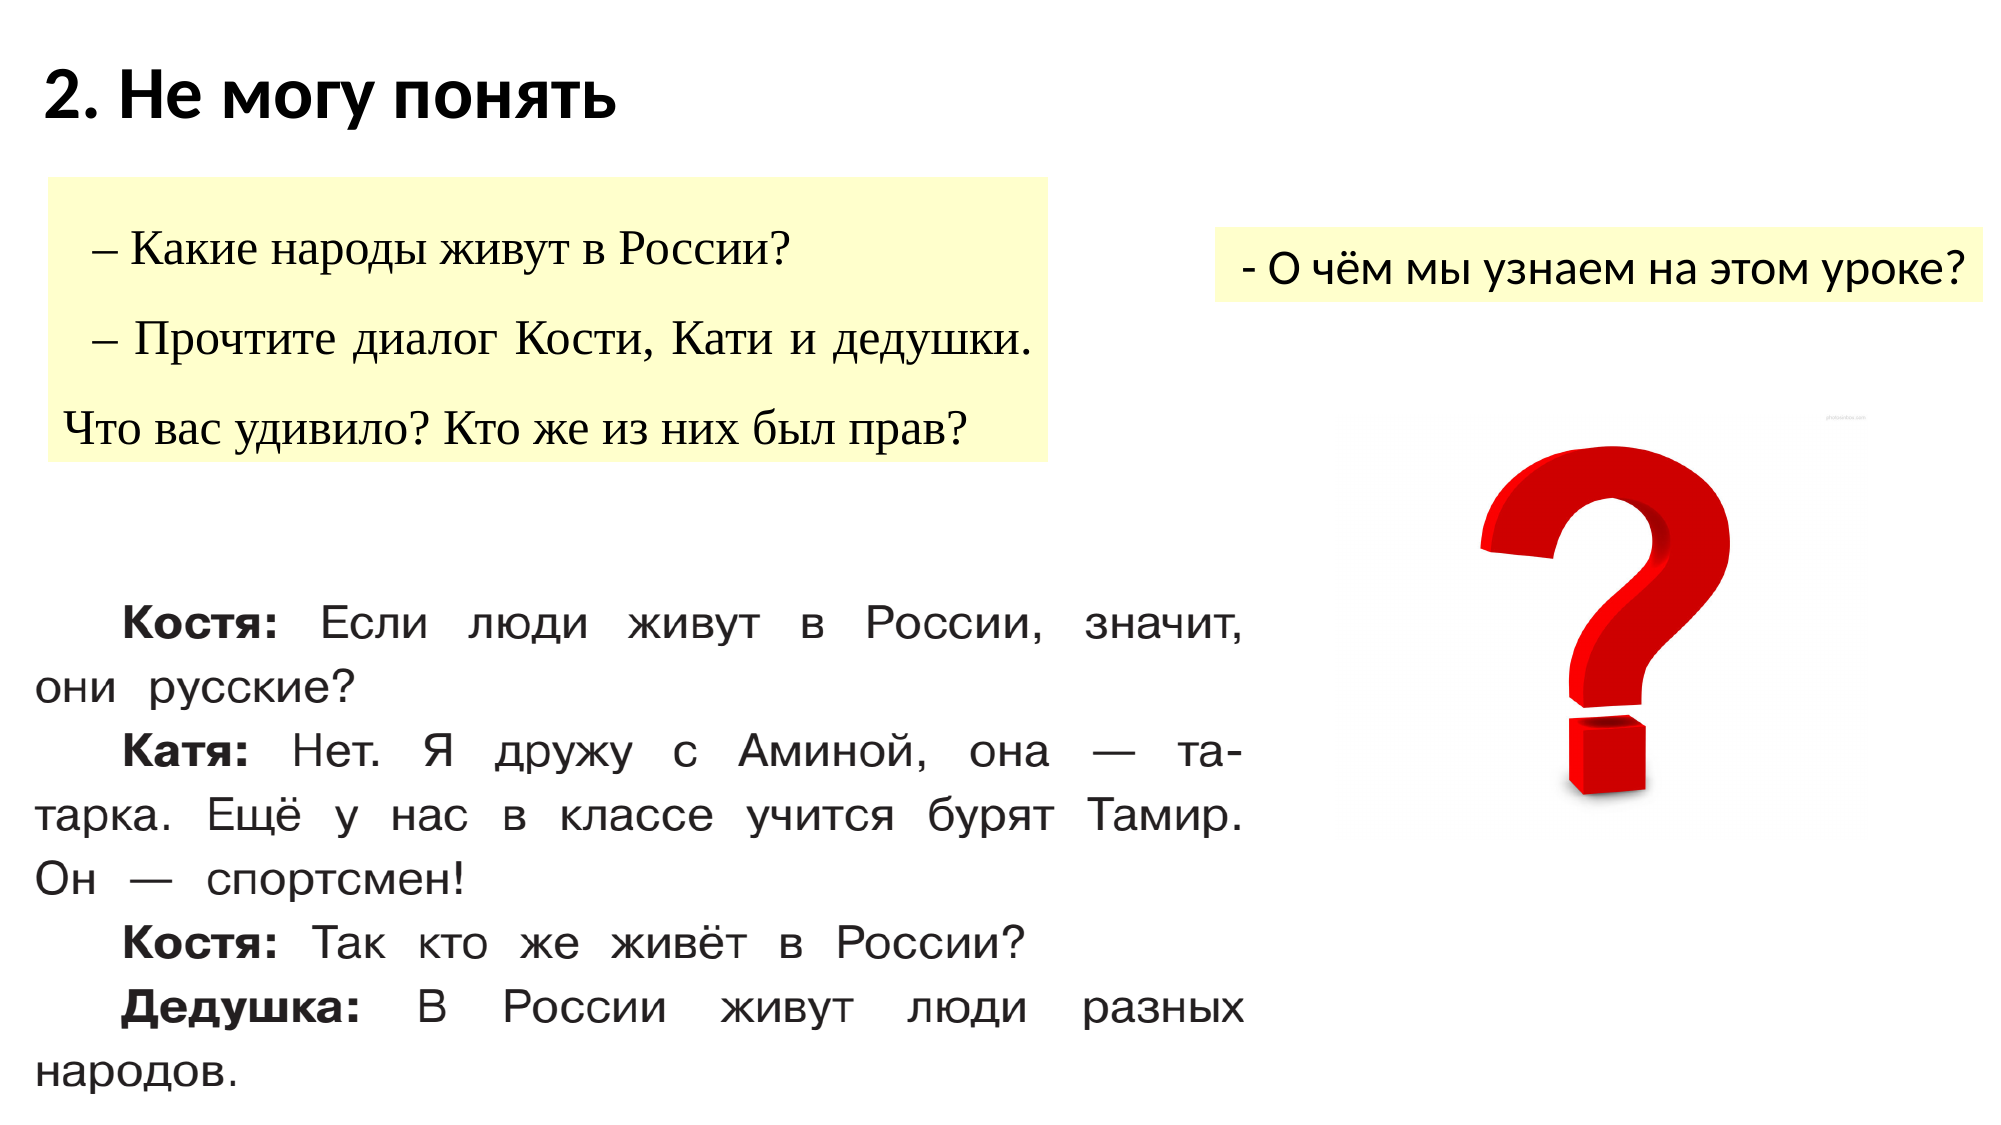

# 2. Не могу понять
– Какие народы живут в России?
– Прочтите диалог Кости, Кати и дедушки. Что вас удивило? Кто же из них был прав?
 - О чём мы узнаем на этом уроке?